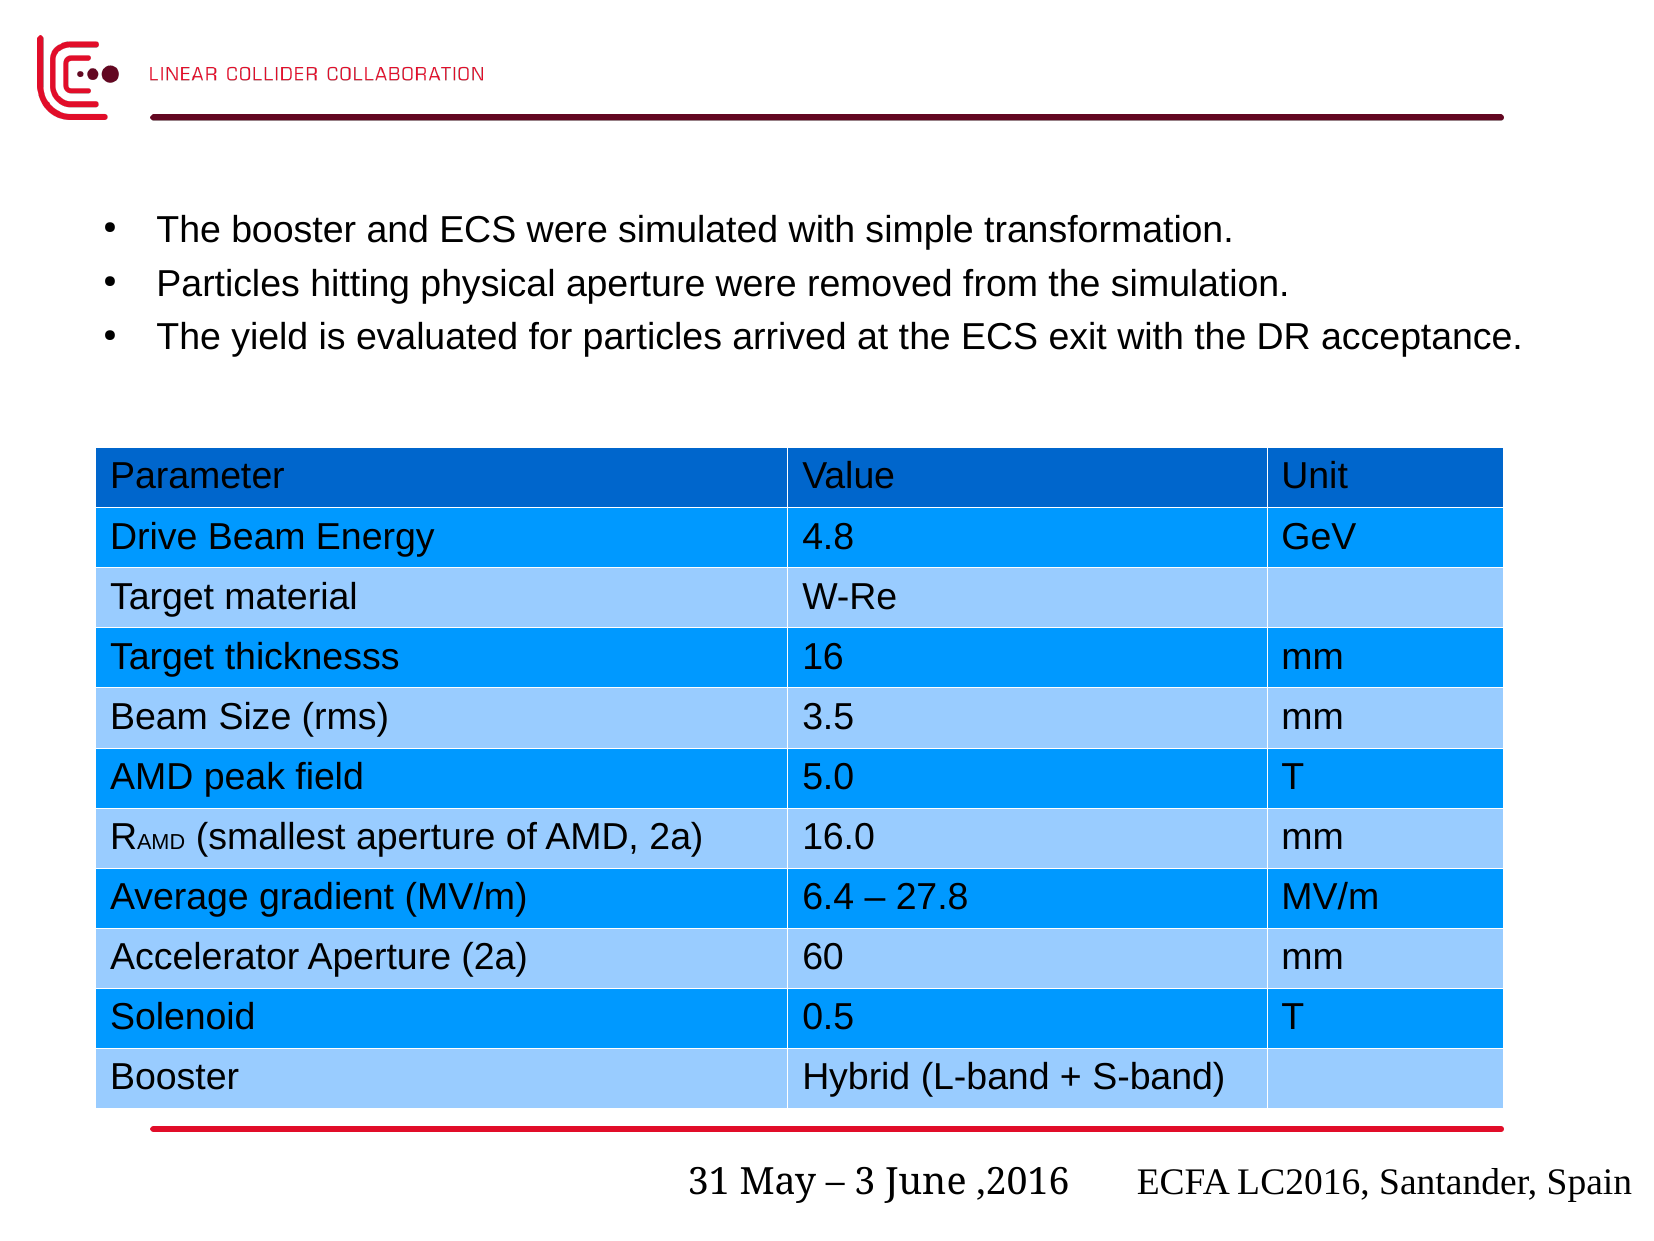

The booster and ECS were simulated with simple transformation.
Particles hitting physical aperture were removed from the simulation.
The yield is evaluated for particles arrived at the ECS exit with the DR acceptance.
| Parameter | Value | Unit |
| --- | --- | --- |
| Drive Beam Energy | 4.8 | GeV |
| Target material | W-Re | |
| Target thicknesss | 16 | mm |
| Beam Size (rms) | 3.5 | mm |
| AMD peak field | 5.0 | T |
| RAMD (smallest aperture of AMD, 2a) | 16.0 | mm |
| Average gradient (MV/m) | 6.4 – 27.8 | MV/m |
| Accelerator Aperture (2a) | 60 | mm |
| Solenoid | 0.5 | T |
| Booster | Hybrid (L-band + S-band) | |